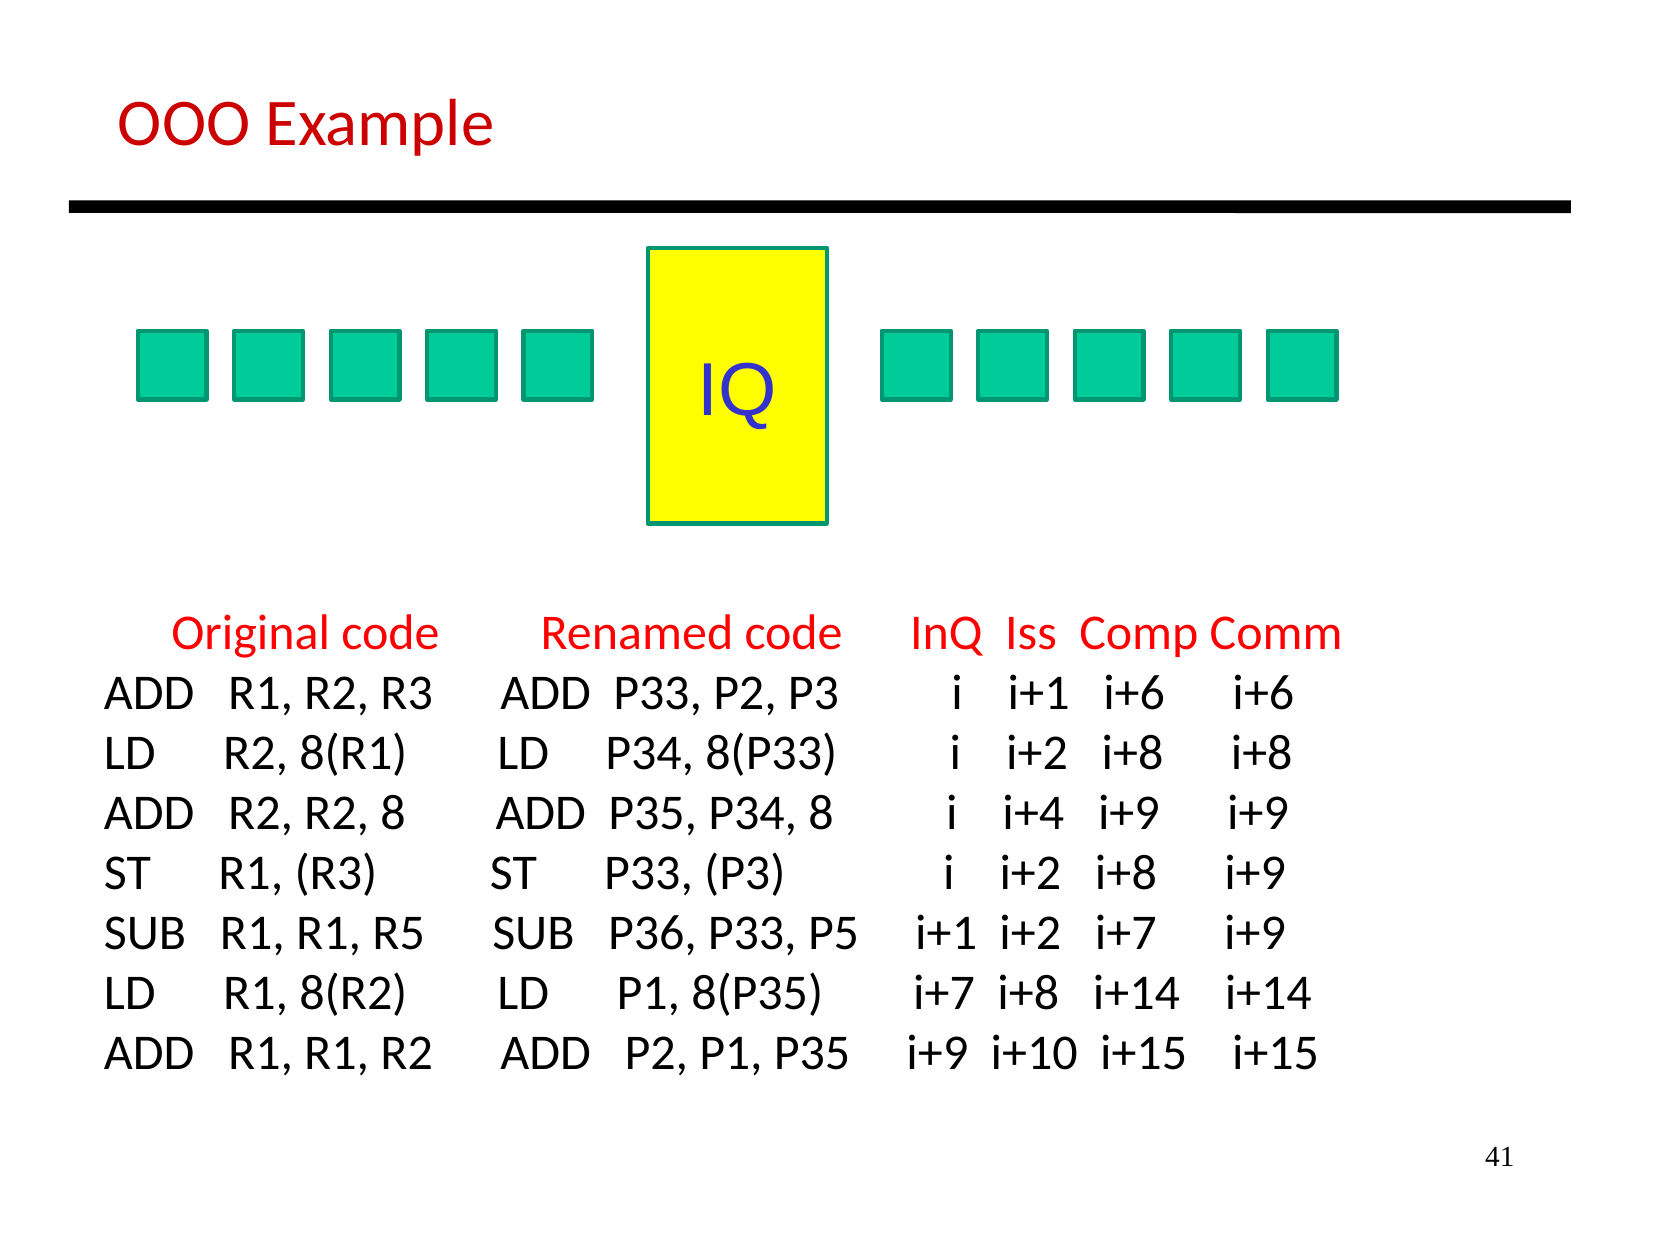

OOO Example
IQ
 Original code Renamed code InQ Iss Comp Comm
ADD R1, R2, R3 ADD P33, P2, P3 i i+1 i+6 i+6
LD R2, 8(R1) LD P34, 8(P33) i i+2 i+8 i+8
ADD R2, R2, 8 ADD P35, P34, 8 i i+4 i+9 i+9
ST R1, (R3) ST P33, (P3) i i+2 i+8 i+9
SUB R1, R1, R5 SUB P36, P33, P5 i+1 i+2 i+7 i+9
LD R1, 8(R2) LD P1, 8(P35) i+7 i+8 i+14 i+14
ADD R1, R1, R2 ADD P2, P1, P35 i+9 i+10 i+15 i+15